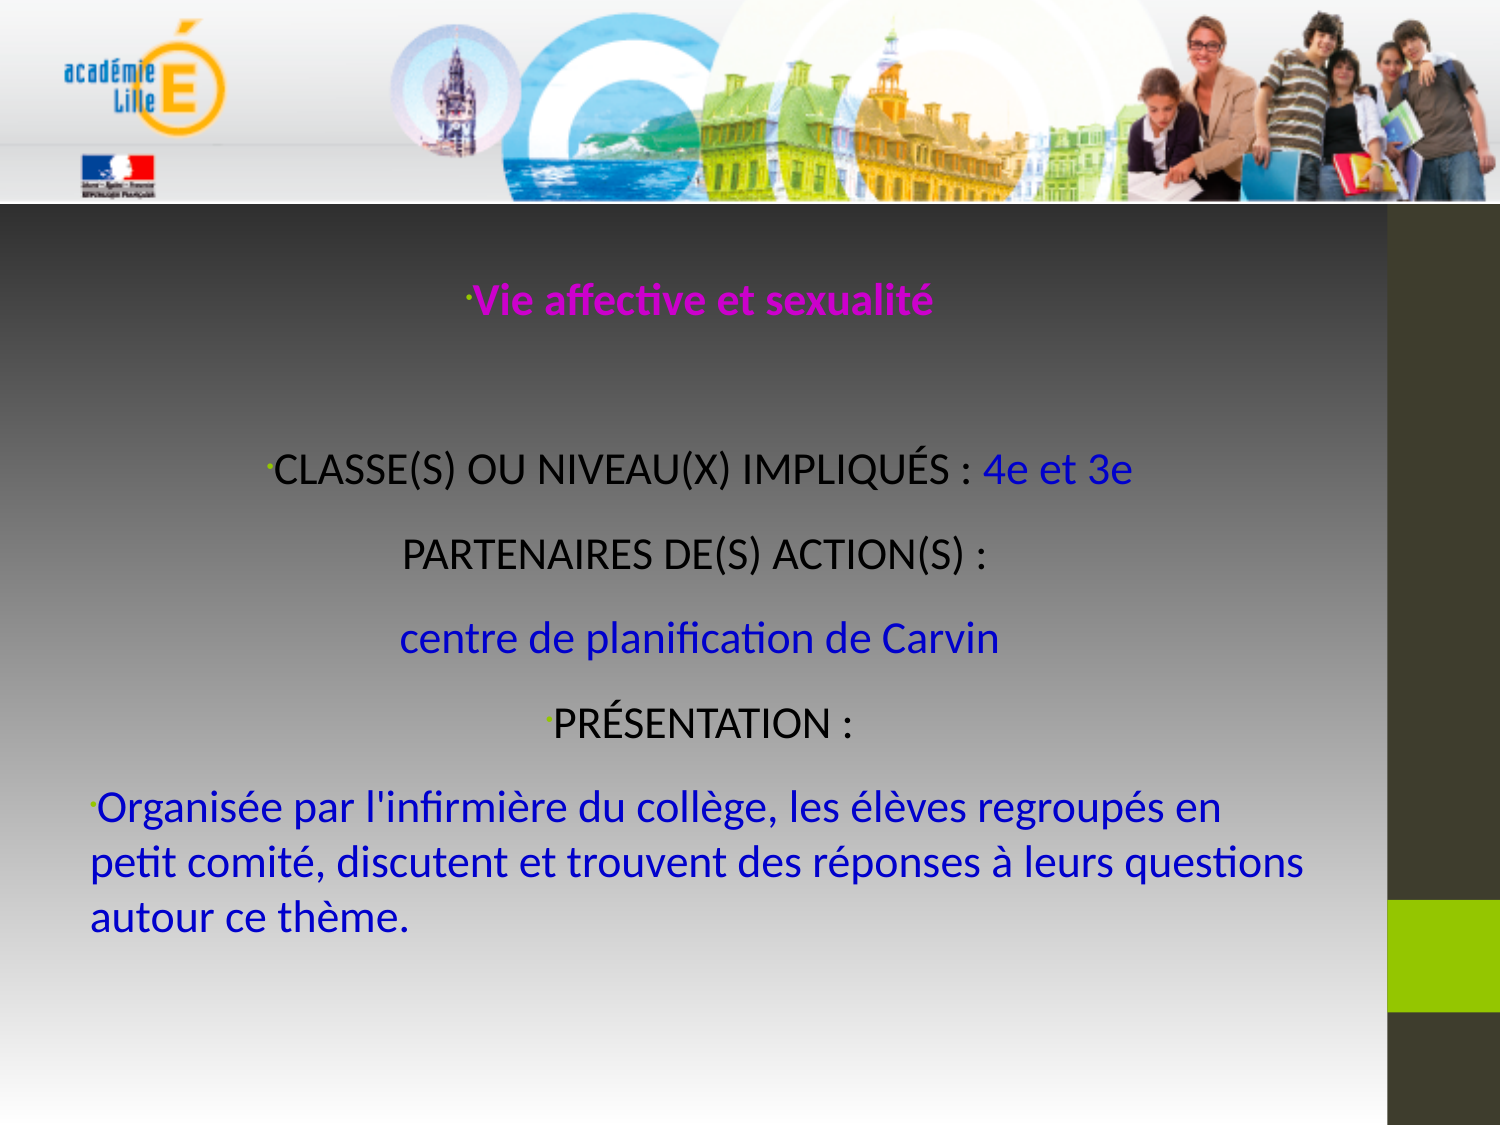

# Vie affective et sexualité
CLASSE(S) OU NIVEAU(X) IMPLIQUÉS : 4e et 3e
PARTENAIRES DE(S) ACTION(S) :
centre de planification de Carvin
PRÉSENTATION :
Organisée par l'infirmière du collège, les élèves regroupés en petit comité, discutent et trouvent des réponses à leurs questions autour ce thème.